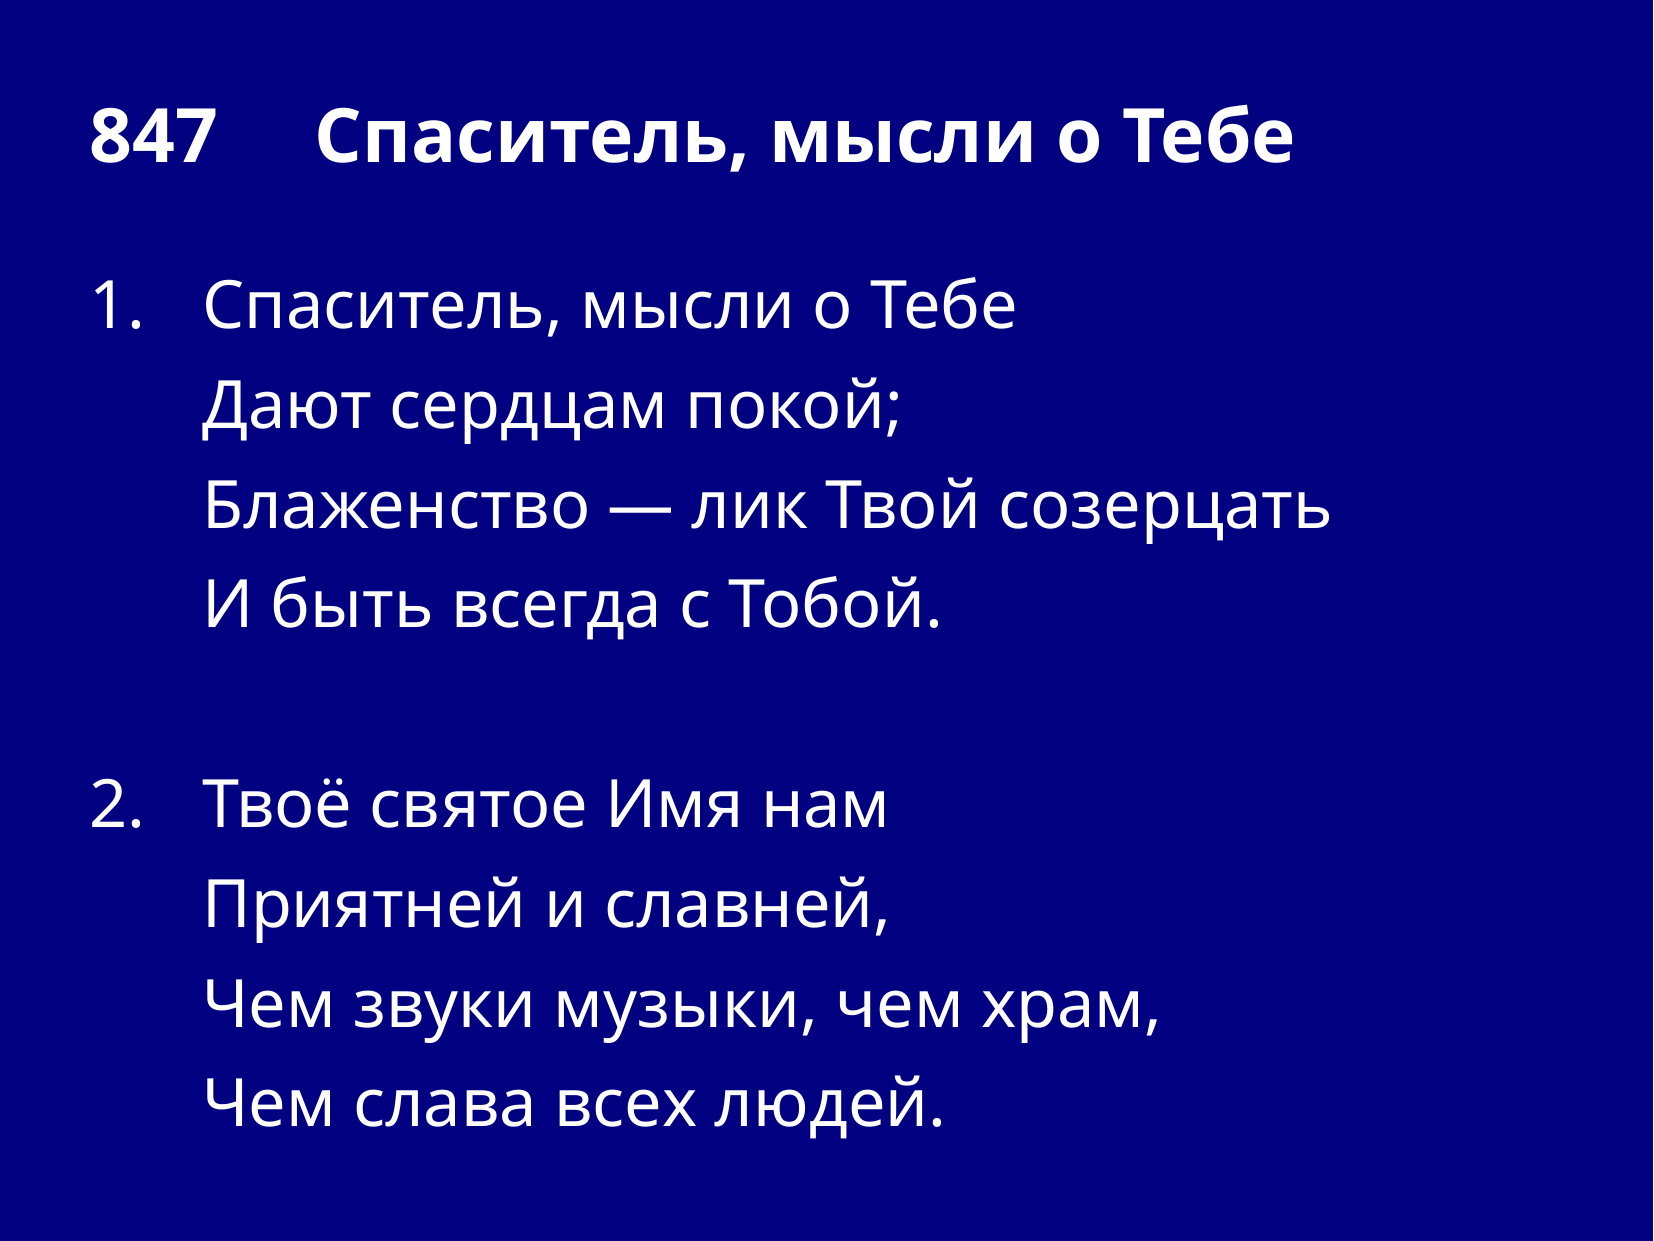

847	Спаситель, мысли о Тебе
1.	Спаситель, мысли о Тебе
	Дают сердцам покой;
	Блаженство — лик Твой созерцать
	И быть всегда с Тобой.
2.	Твоё святое Имя нам
	Приятней и славней,
	Чем звуки музыки, чем храм,
	Чем слава всех людей.